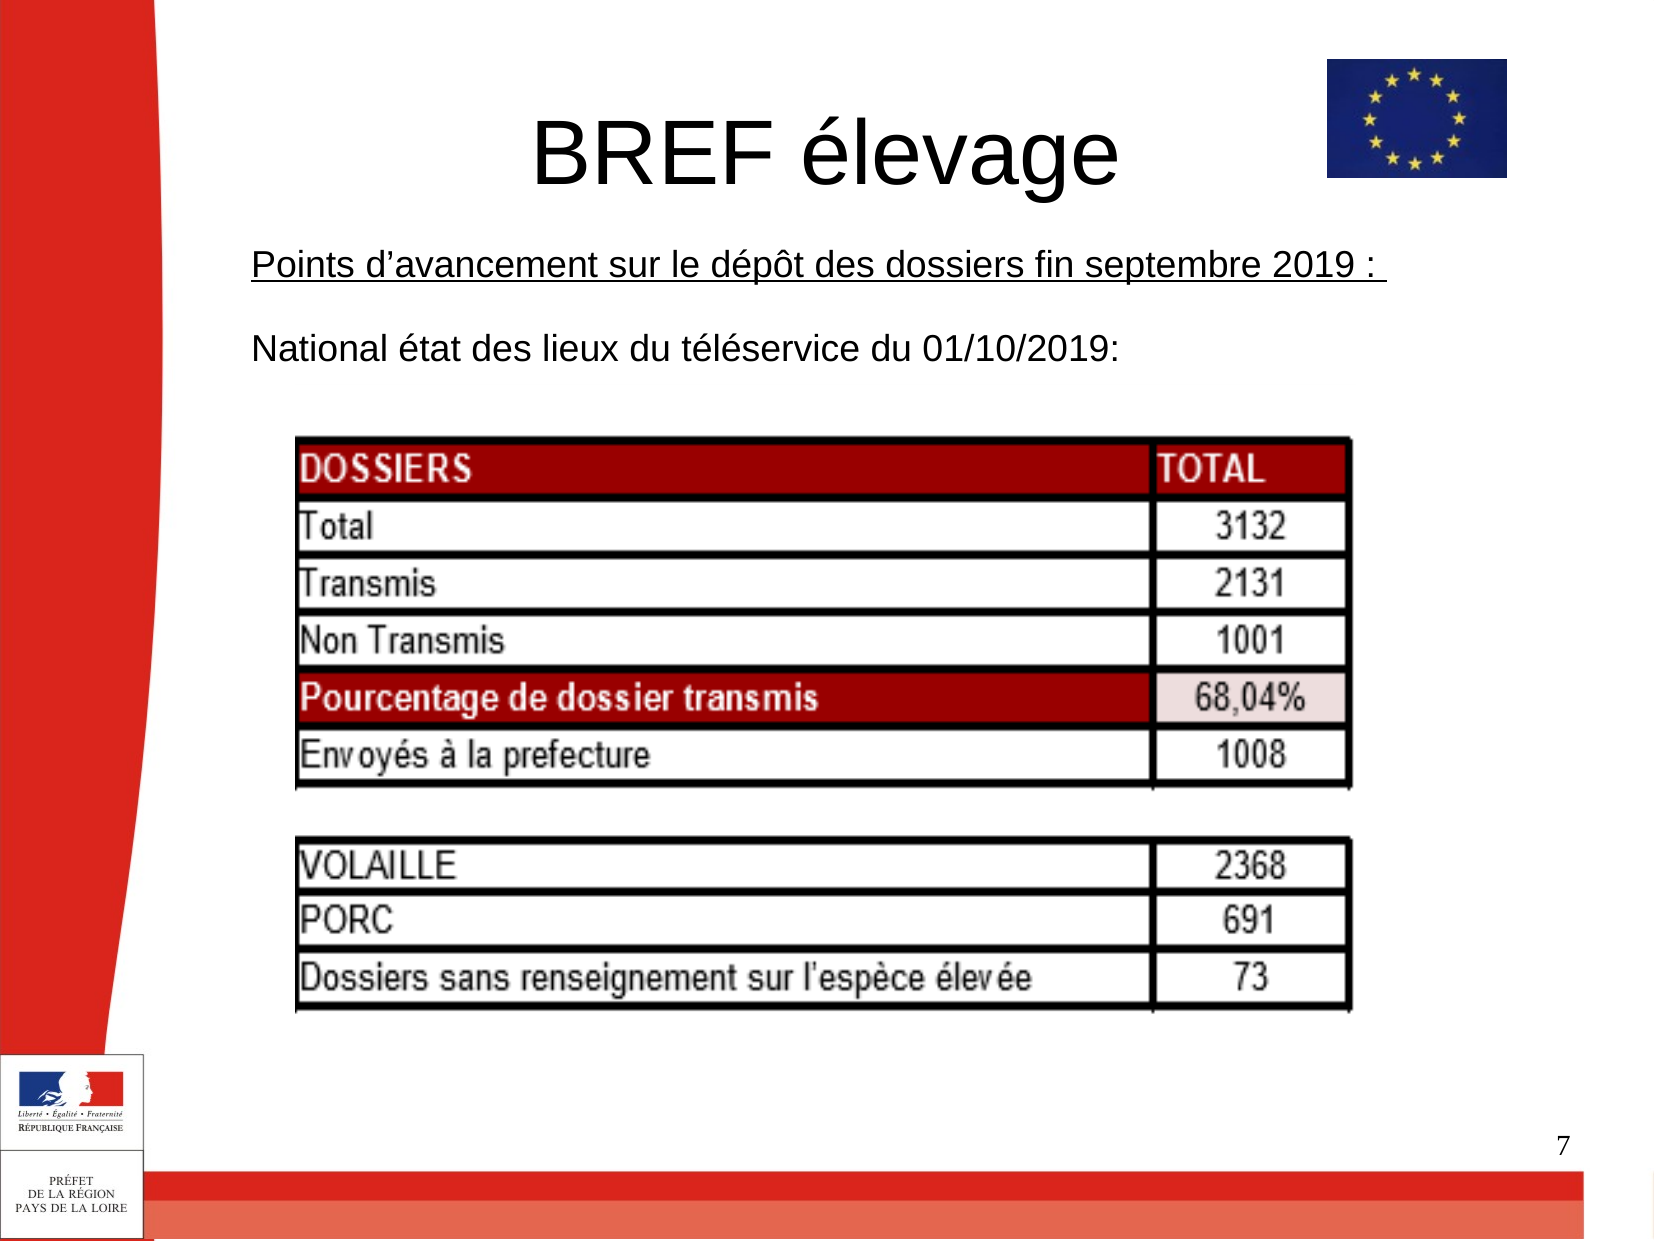

# BREF élevage
Points d’avancement sur le dépôt des dossiers fin septembre 2019 :
National état des lieux du téléservice du 01/10/2019:
7